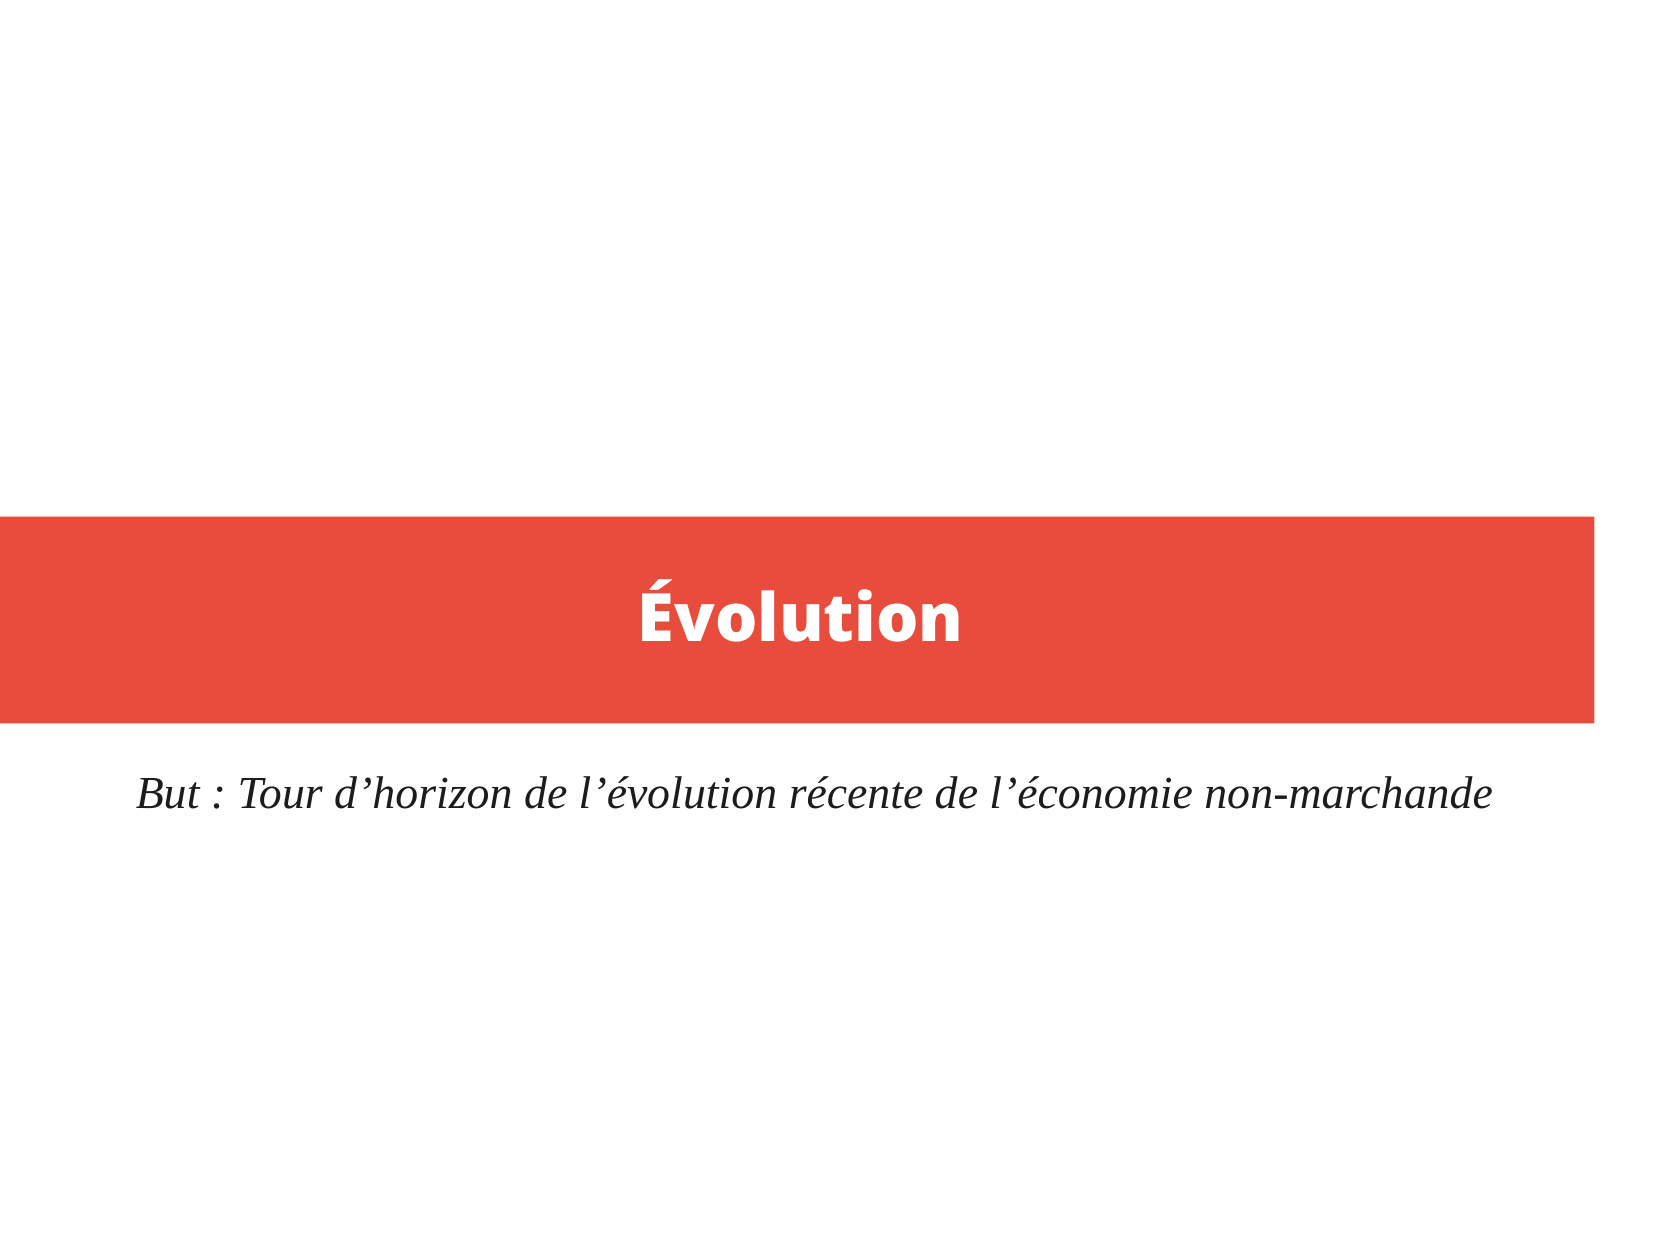

# Évolution
But : Tour d’horizon de l’évolution récente de l’économie non-marchande